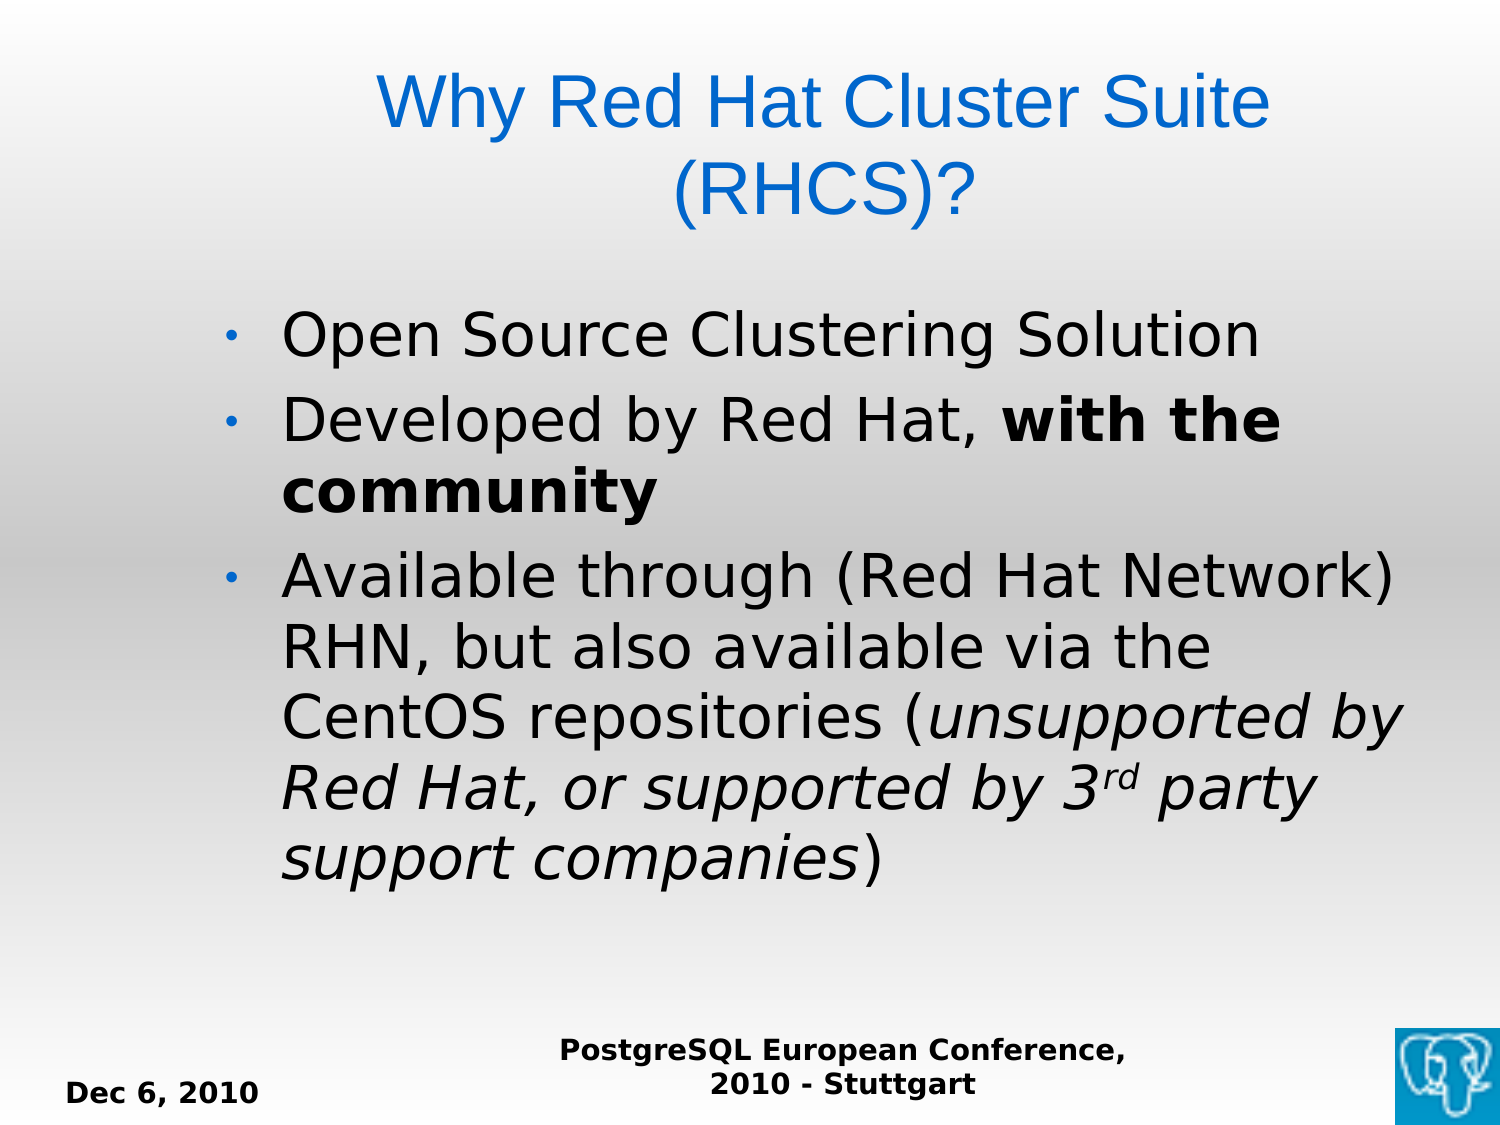

# Why Red Hat Cluster Suite (RHCS)?
Open Source Clustering Solution
Developed by Red Hat, with the community
Available through (Red Hat Network) RHN, but also available via the CentOS repositories (unsupported by Red Hat, or supported by 3rd party support companies)